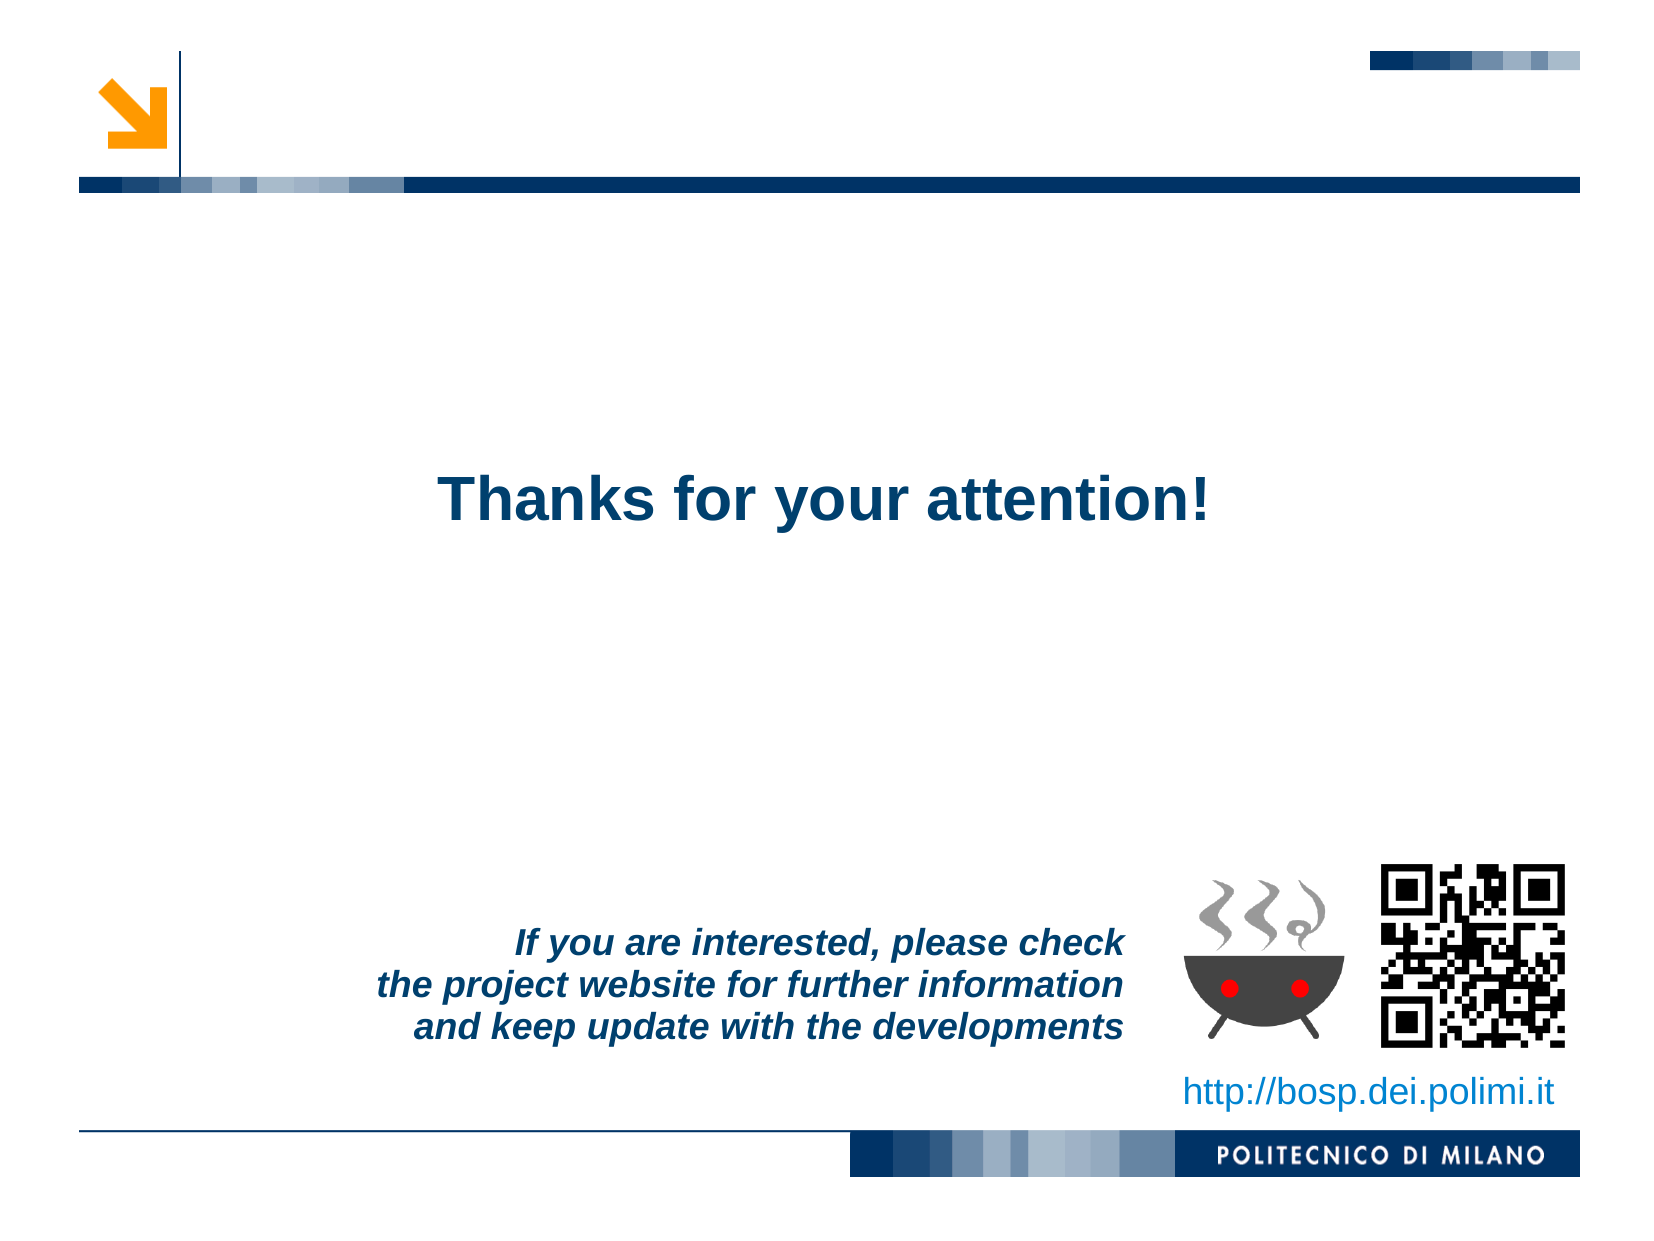

Thanks for your attention!
http://bosp.dei.polimi.it
If you are interested, please check
the project website for further information
and keep update with the developments